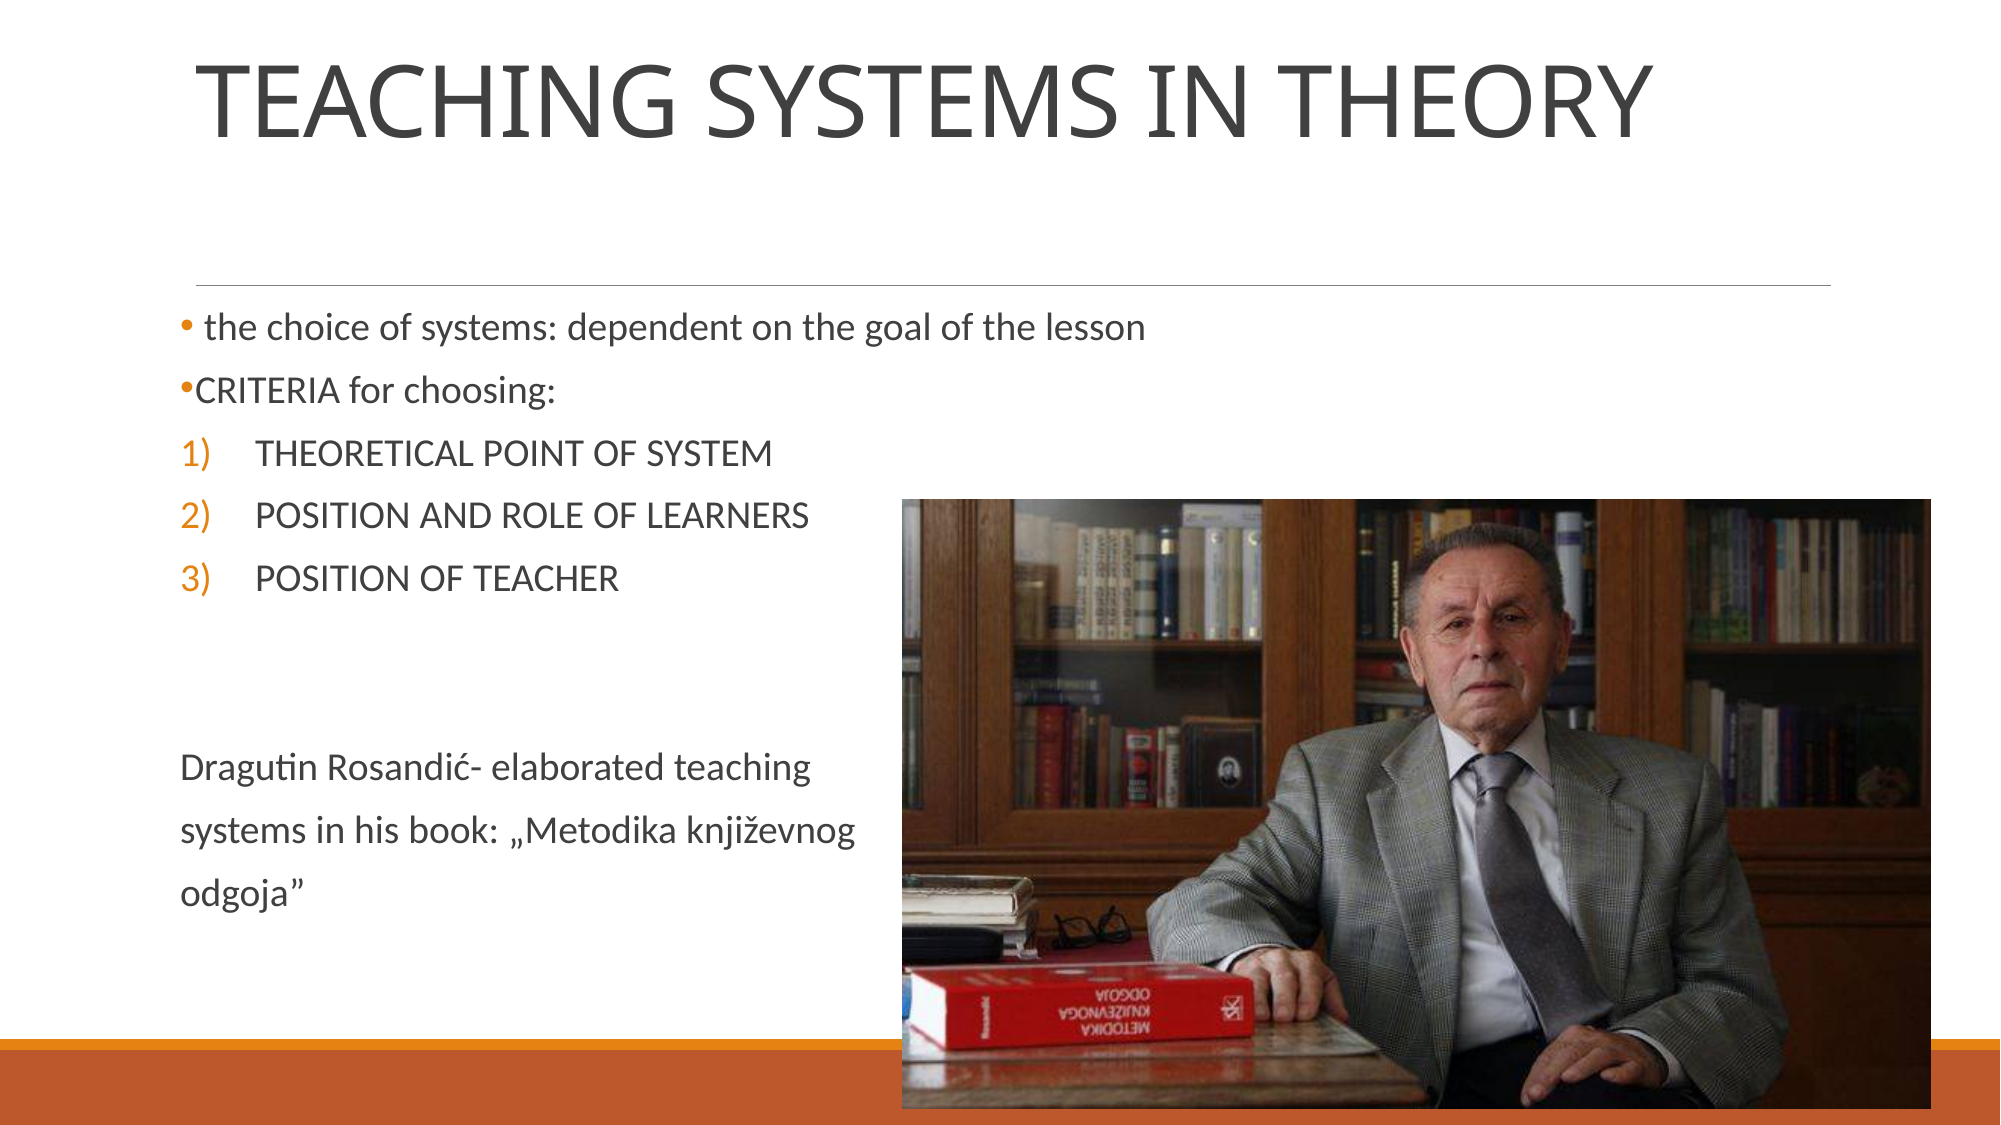

# TEACHING SYSTEMS IN THEORY
 the choice of systems: dependent on the goal of the lesson
CRITERIA for choosing:
THEORETICAL POINT OF SYSTEM
POSITION AND ROLE OF LEARNERS
POSITION OF TEACHER
Dragutin Rosandić- elaborated teaching
systems in his book: „Metodika književnog
odgoja”